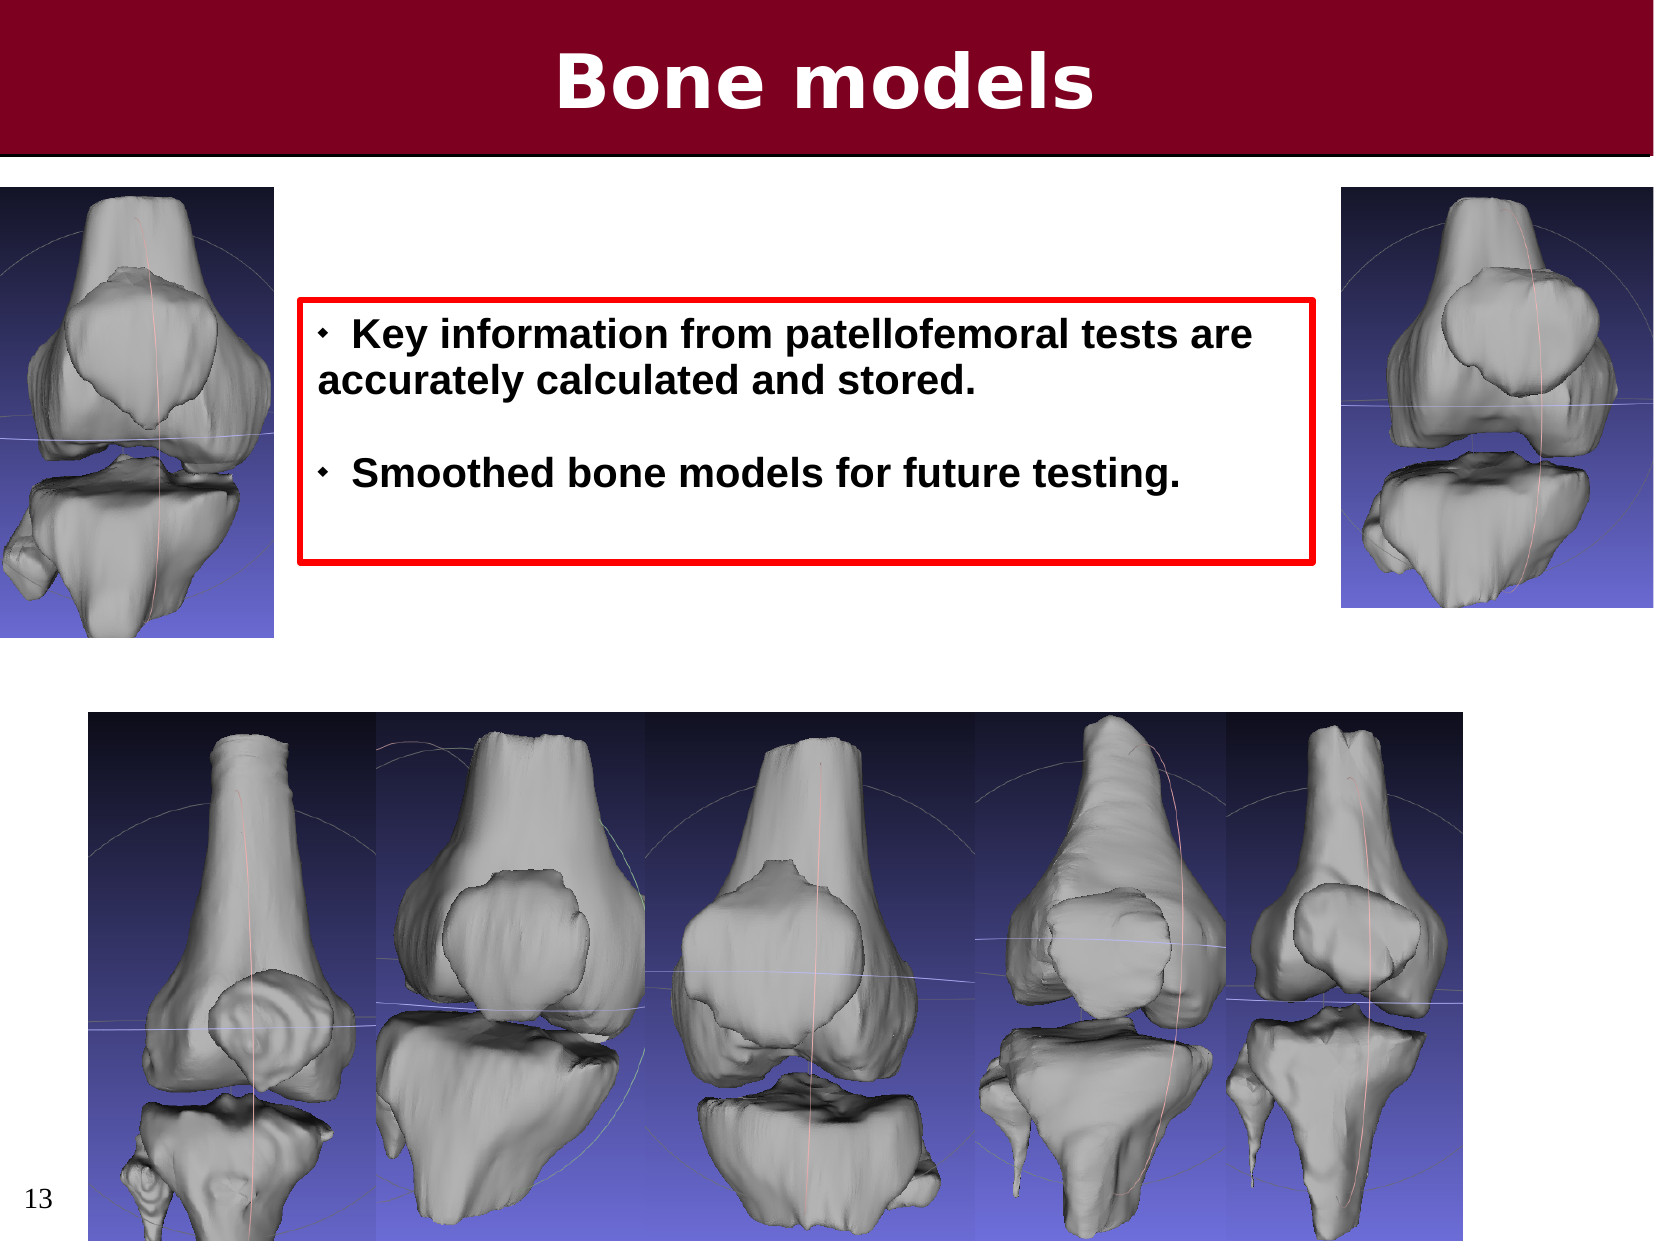

Bone models
 Key information from patellofemoral tests are accurately calculated and stored.
 Smoothed bone models for future testing.